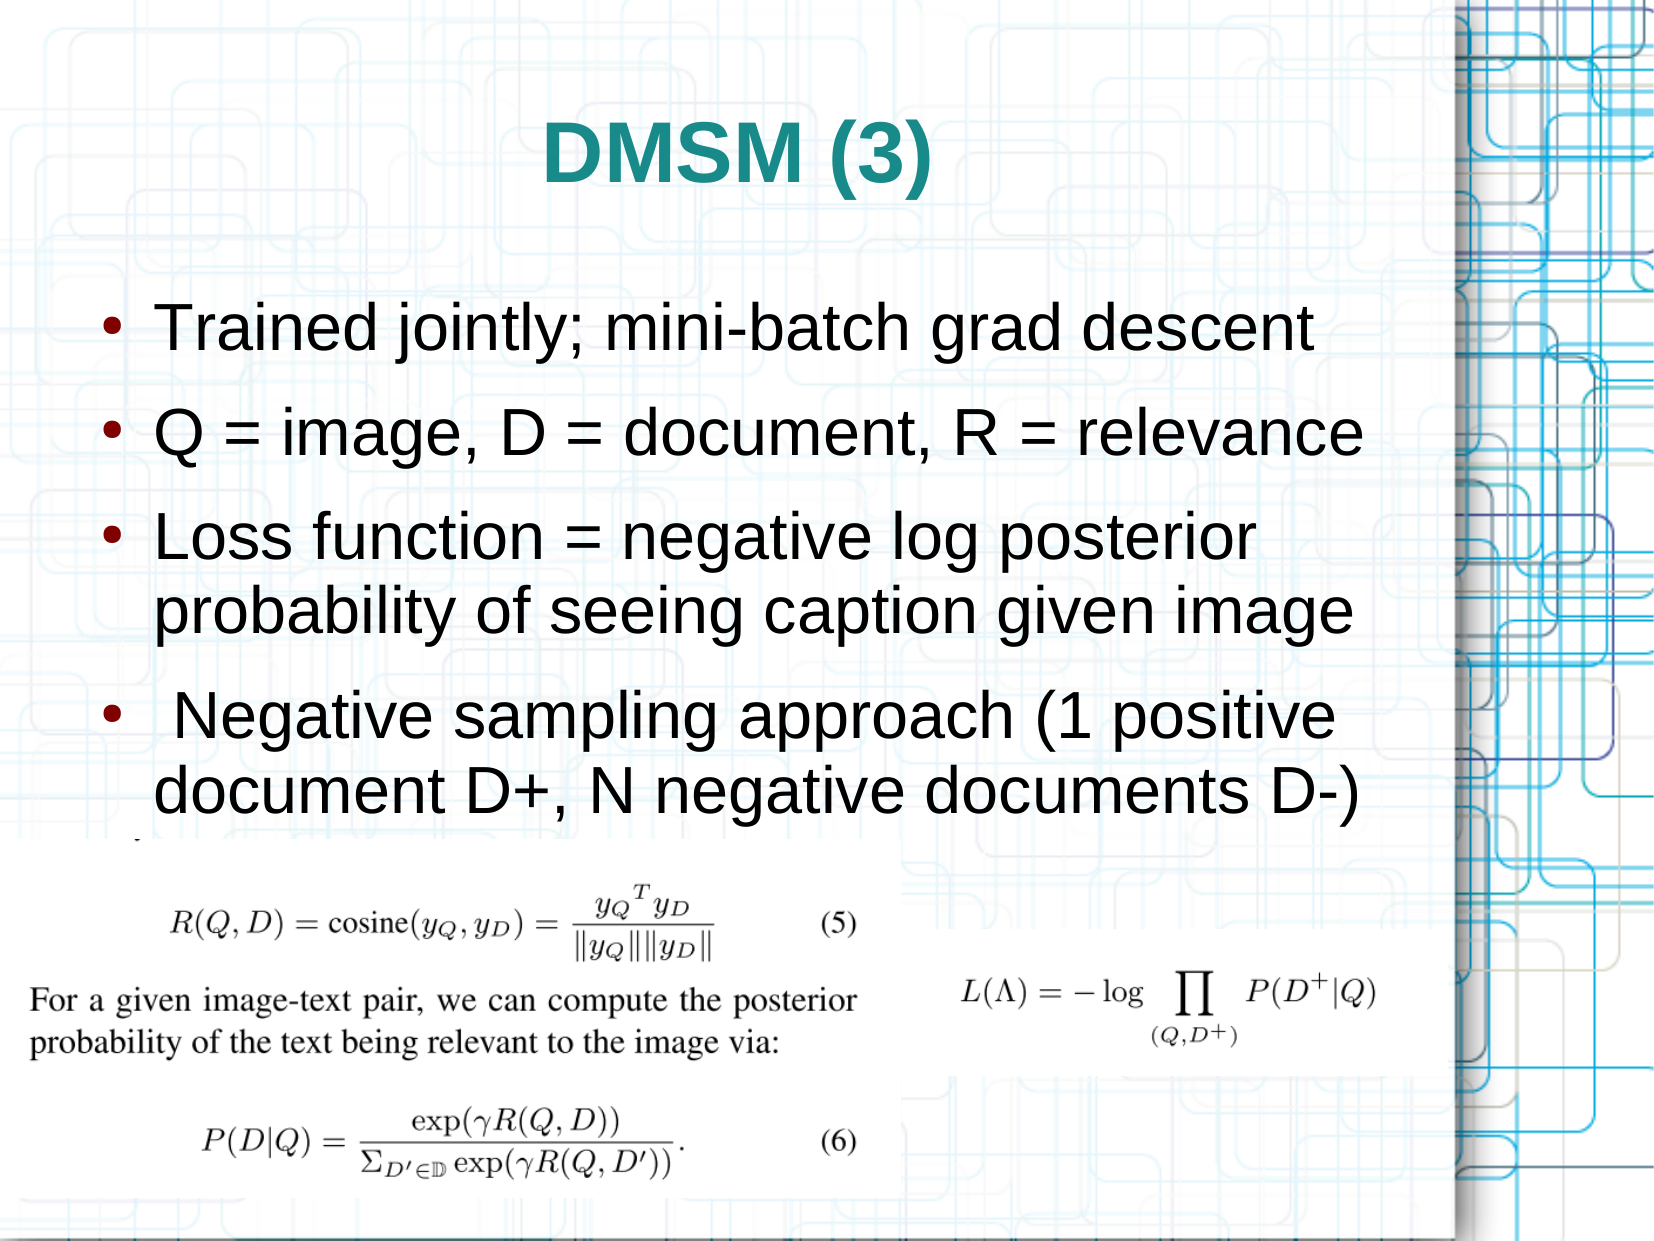

# DMSM (3)
Trained jointly; mini-batch grad descent
Q = image, D = document, R = relevance
Loss function = negative log posterior probability of seeing caption given image
 Negative sampling approach (1 positive document D+, N negative documents D-)